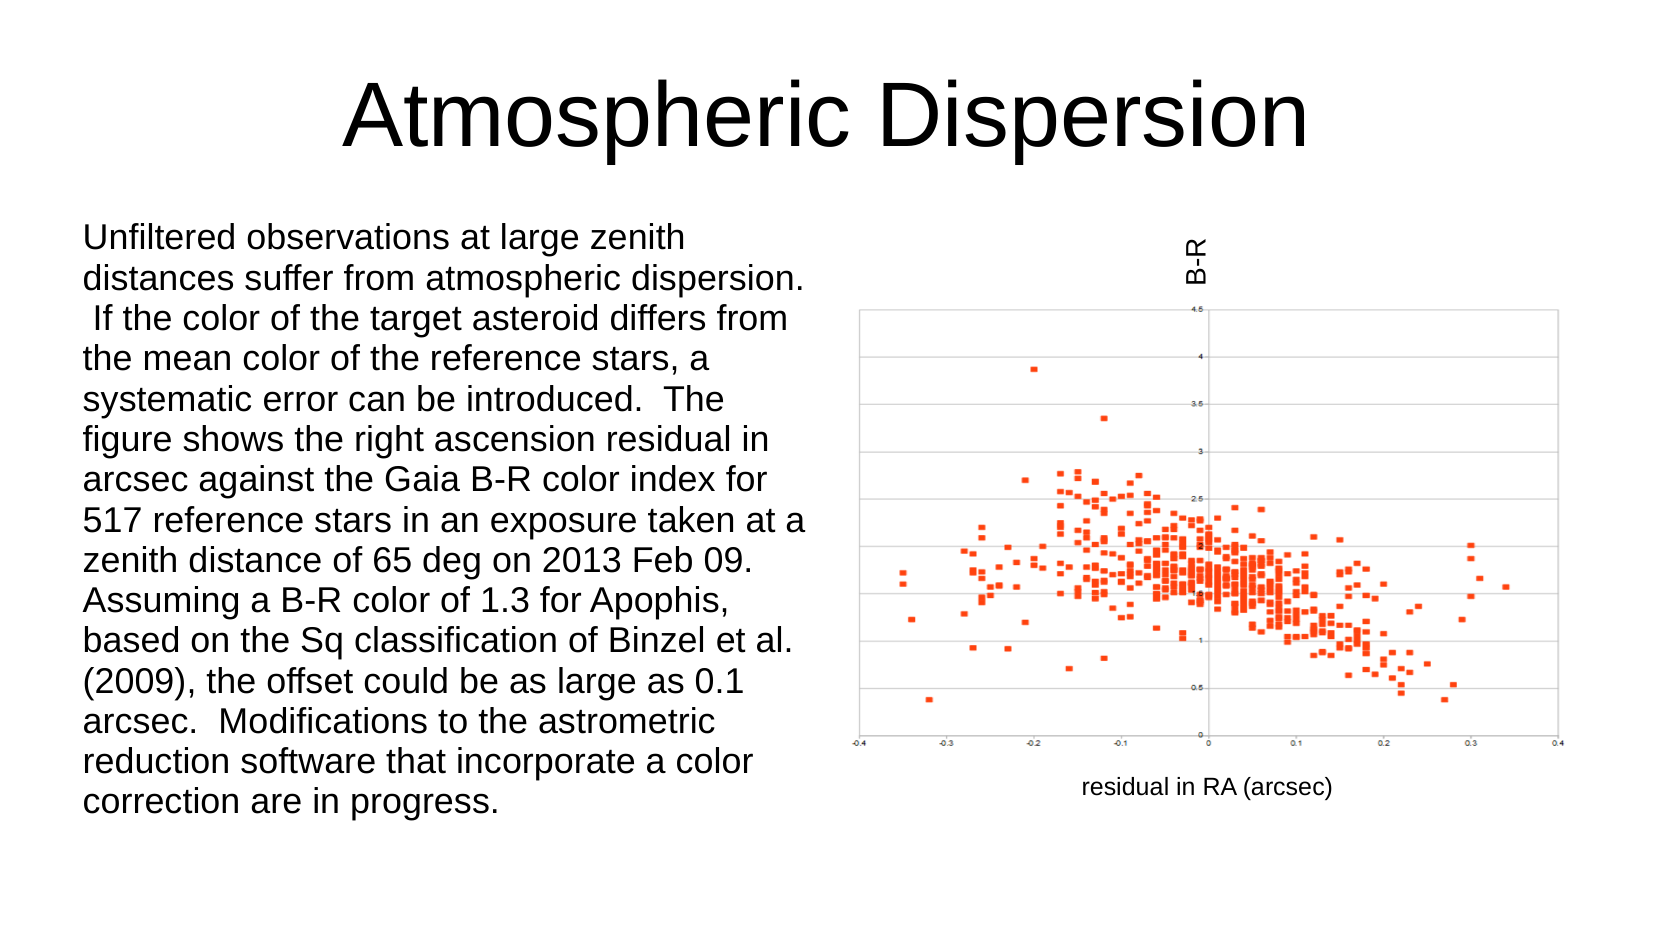

# Atmospheric Dispersion
B-R
Unfiltered observations at large zenith distances suffer from atmospheric dispersion. If the color of the target asteroid differs from the mean color of the reference stars, a systematic error can be introduced. The figure shows the right ascension residual in arcsec against the Gaia B-R color index for 517 reference stars in an exposure taken at a zenith distance of 65 deg on 2013 Feb 09. Assuming a B-R color of 1.3 for Apophis, based on the Sq classification of Binzel et al. (2009), the offset could be as large as 0.1 arcsec. Modifications to the astrometric reduction software that incorporate a color correction are in progress.
residual in RA (arcsec)